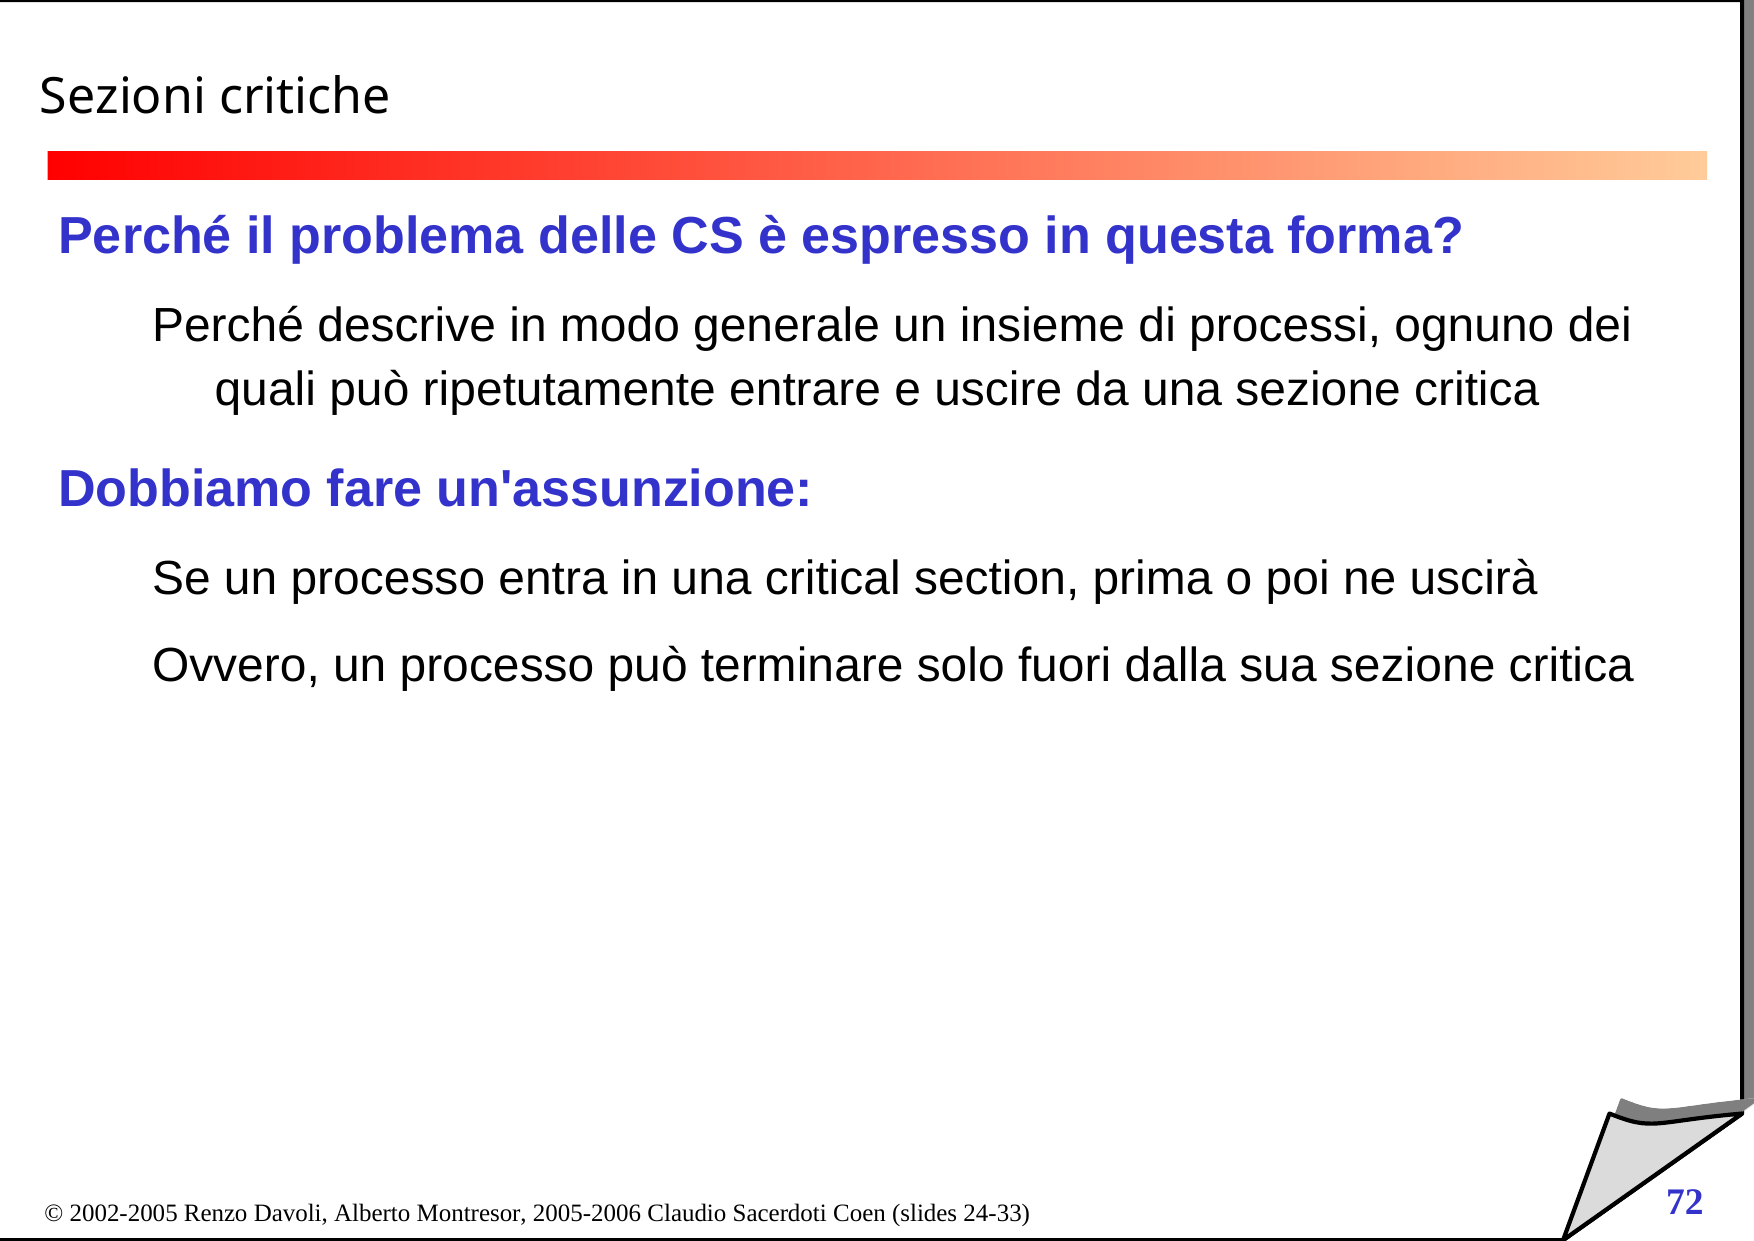

# Sezioni critiche
Perché il problema delle CS è espresso in questa forma?
Perché descrive in modo generale un insieme di processi, ognuno dei quali può ripetutamente entrare e uscire da una sezione critica
Dobbiamo fare un'assunzione:
Se un processo entra in una critical section, prima o poi ne uscirà
Ovvero, un processo può terminare solo fuori dalla sua sezione critica